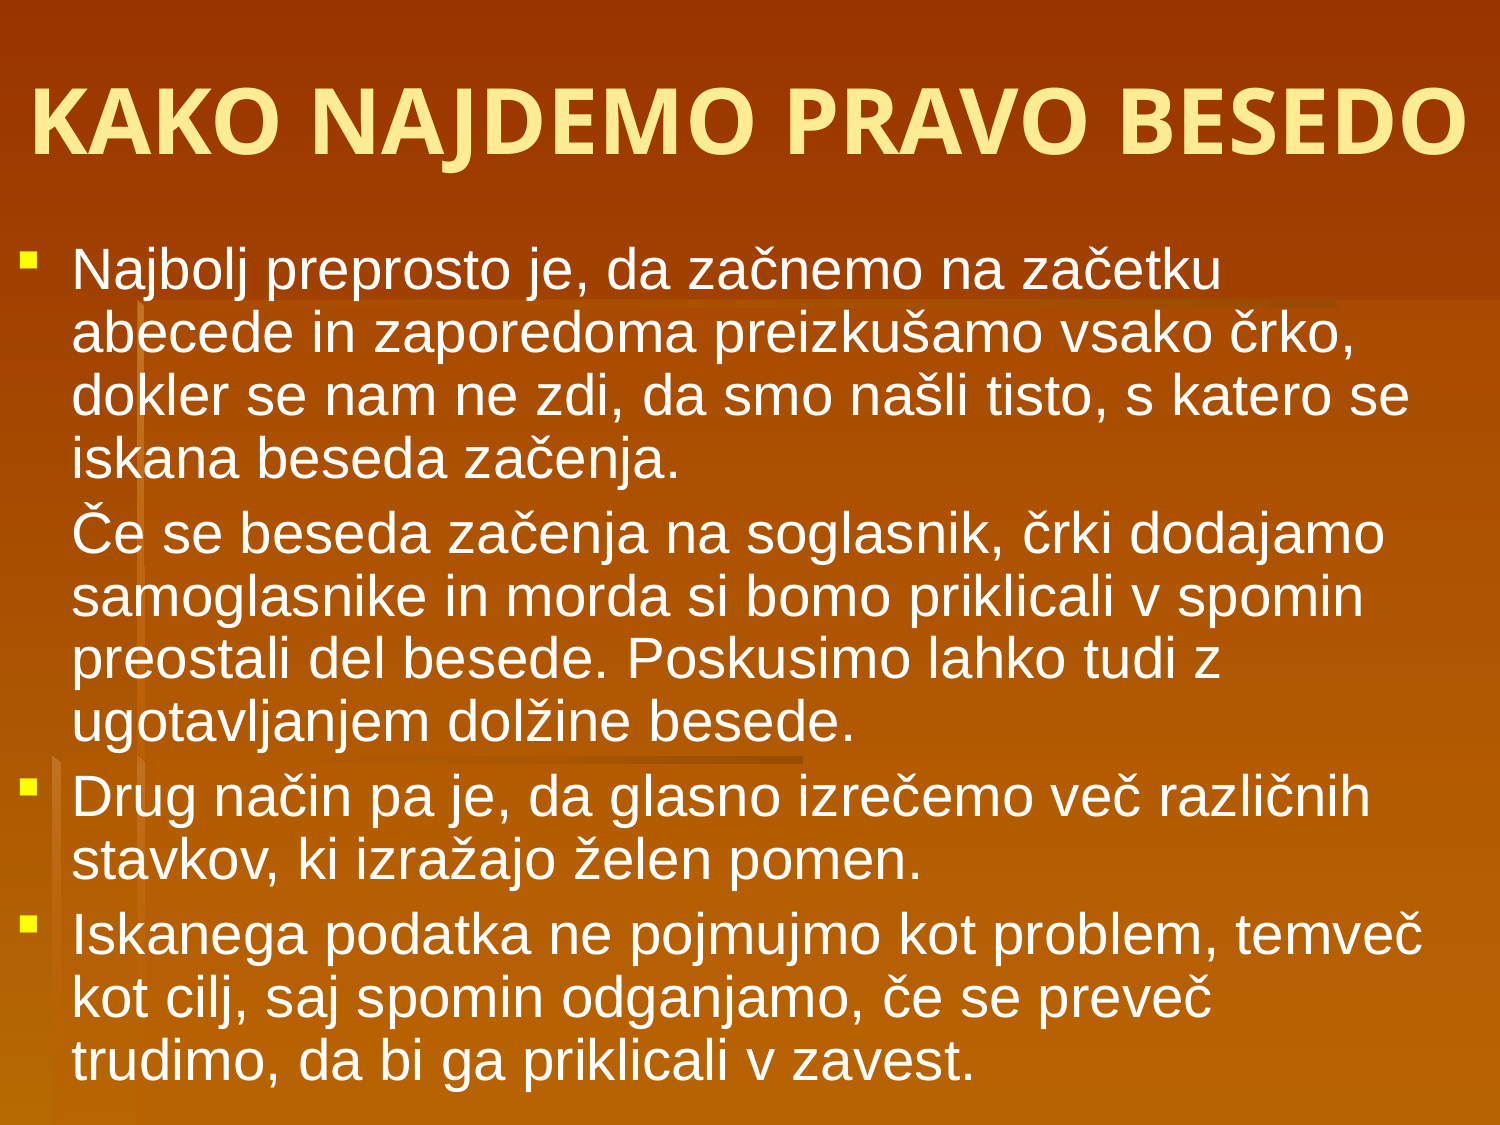

# KAKO NAJDEMO PRAVO BESEDO
Najbolj preprosto je, da začnemo na začetku abecede in zaporedoma preizkušamo vsako črko, dokler se nam ne zdi, da smo našli tisto, s katero se iskana beseda začenja.
	Če se beseda začenja na soglasnik, črki dodajamo samoglasnike in morda si bomo priklicali v spomin preostali del besede. Poskusimo lahko tudi z ugotavljanjem dolžine besede.
Drug način pa je, da glasno izrečemo več različnih stavkov, ki izražajo želen pomen.
Iskanega podatka ne pojmujmo kot problem, temveč kot cilj, saj spomin odganjamo, če se preveč trudimo, da bi ga priklicali v zavest.